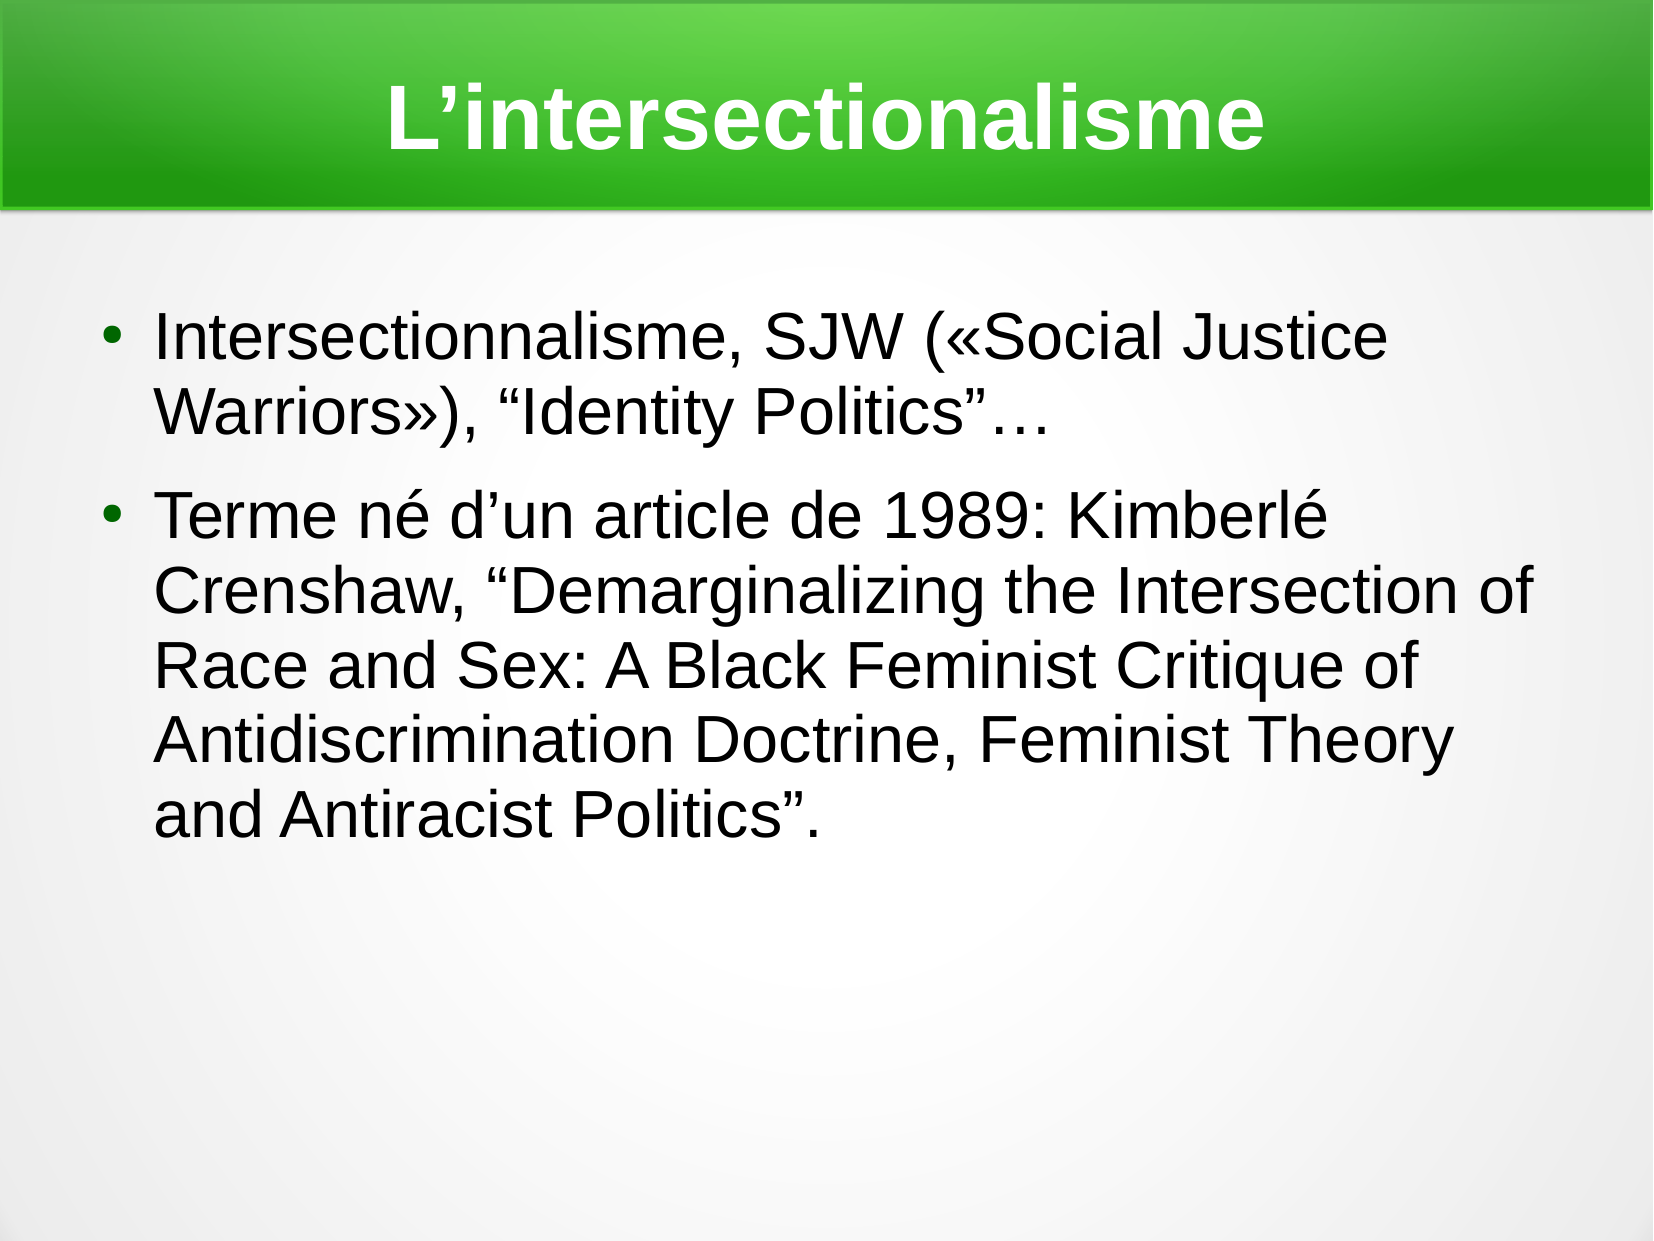

# L’intersectionalisme
Intersectionnalisme, SJW («Social Justice Warriors»), “Identity Politics”…
Terme né d’un article de 1989: Kimberlé Crenshaw, “Demarginalizing the Intersection of Race and Sex: A Black Feminist Critique of Antidiscrimination Doctrine, Feminist Theory and Antiracist Politics”.